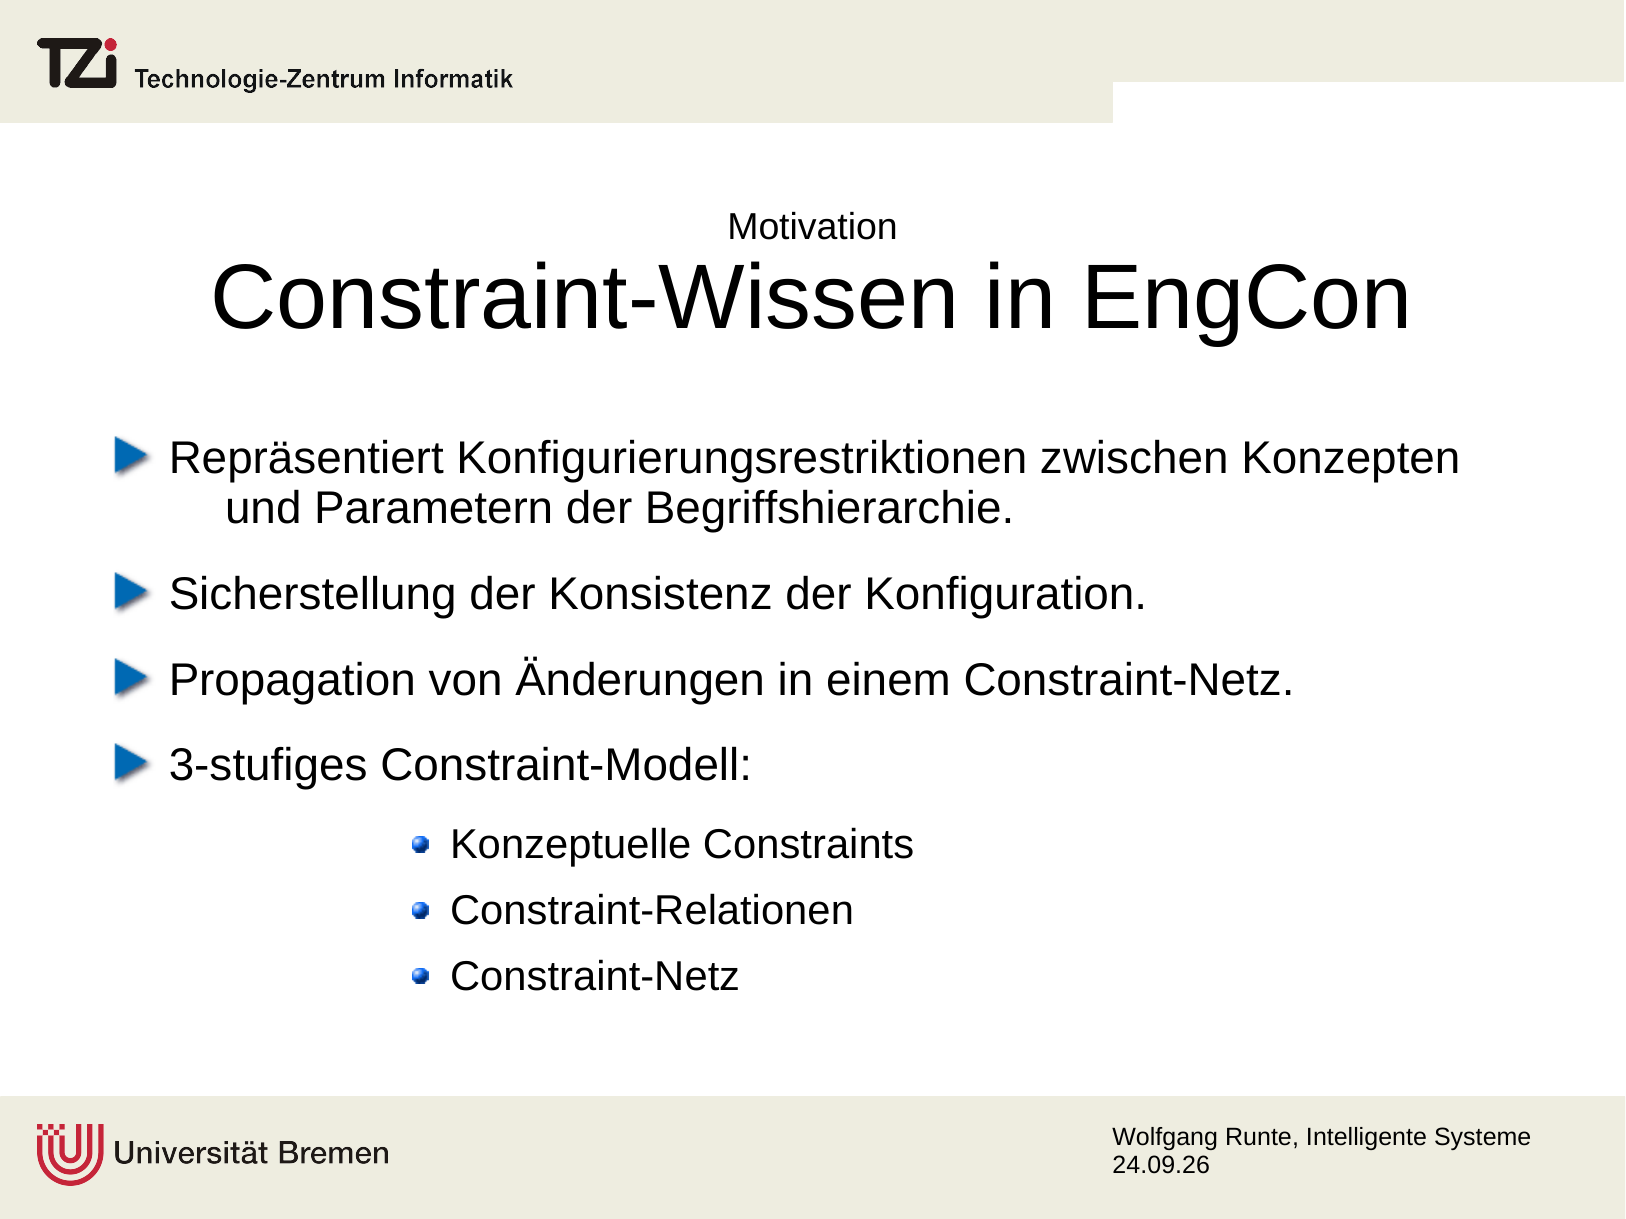

# Motivation Constraint-Wissen in EngCon
Repräsentiert Konfigurierungsrestriktionen zwischen Konzepten und Parametern der Begriffshierarchie.
Sicherstellung der Konsistenz der Konfiguration.
Propagation von Änderungen in einem Constraint-Netz.
3-stufiges Constraint-Modell:
Konzeptuelle Constraints
Constraint-Relationen
Constraint-Netz